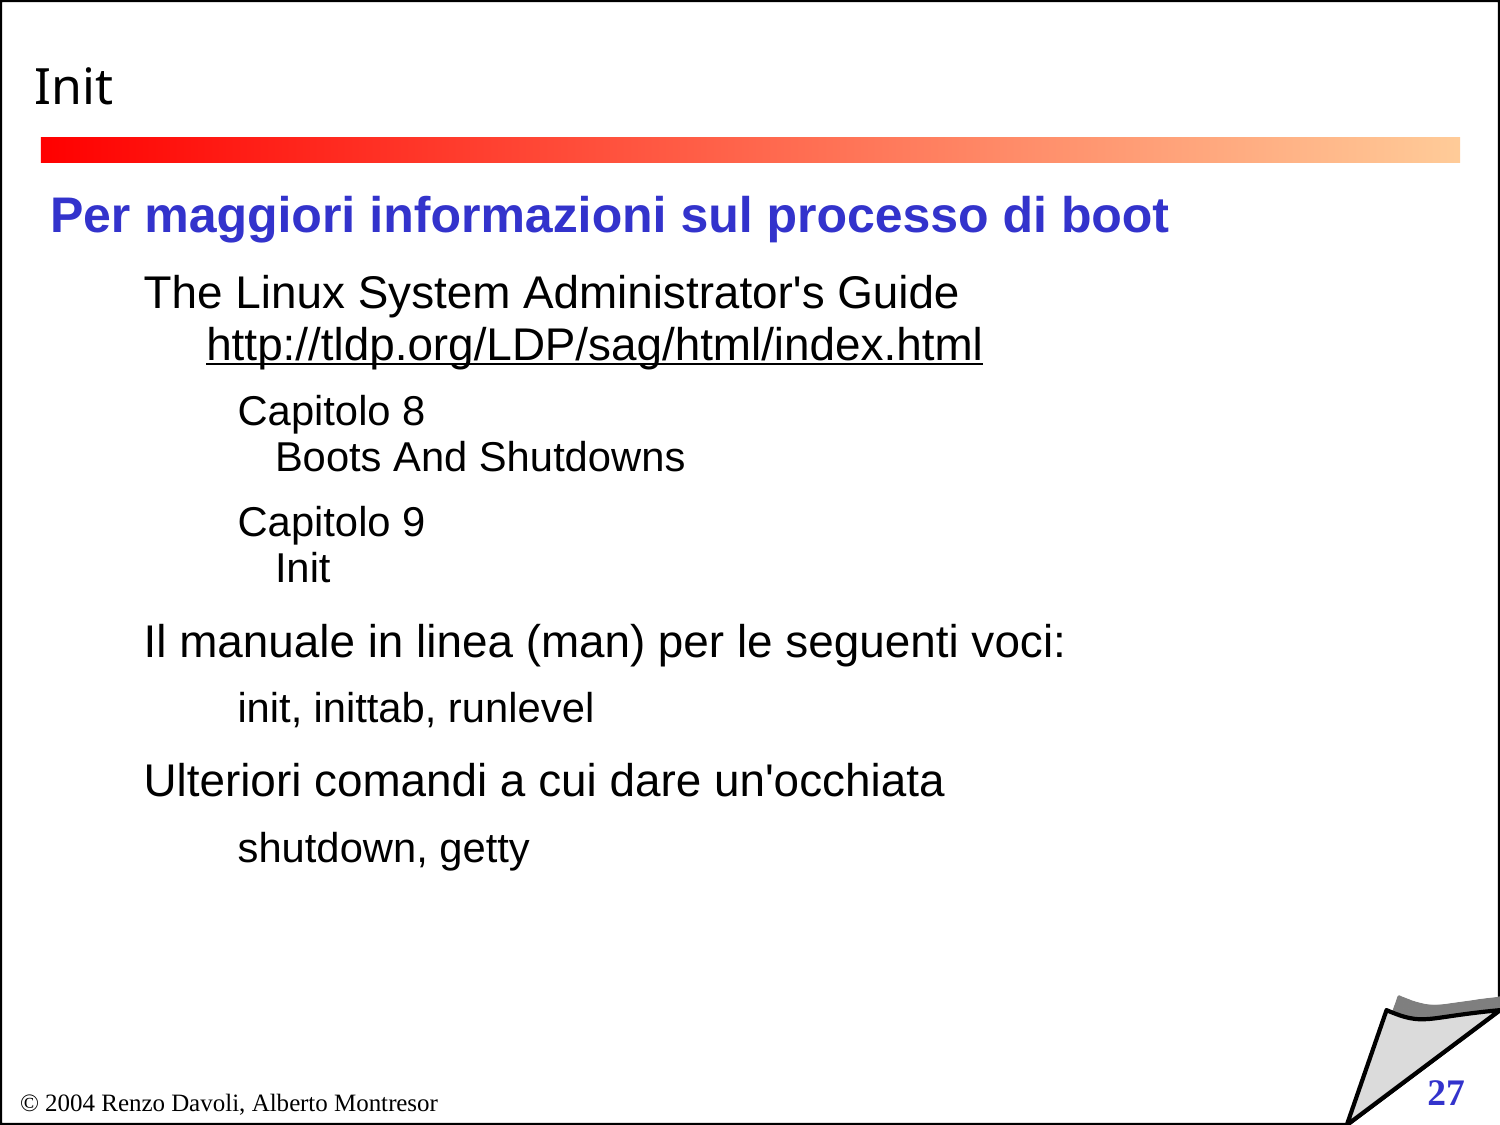

# Init
Per maggiori informazioni sul processo di boot
The Linux System Administrator's Guide
http://tldp.org/LDP/sag/html/index.html
Capitolo 8
Boots And Shutdowns
Capitolo 9
Init
Il manuale in linea (man) per le seguenti voci:
init, inittab, runlevel
Ulteriori comandi a cui dare un'occhiata
shutdown, getty